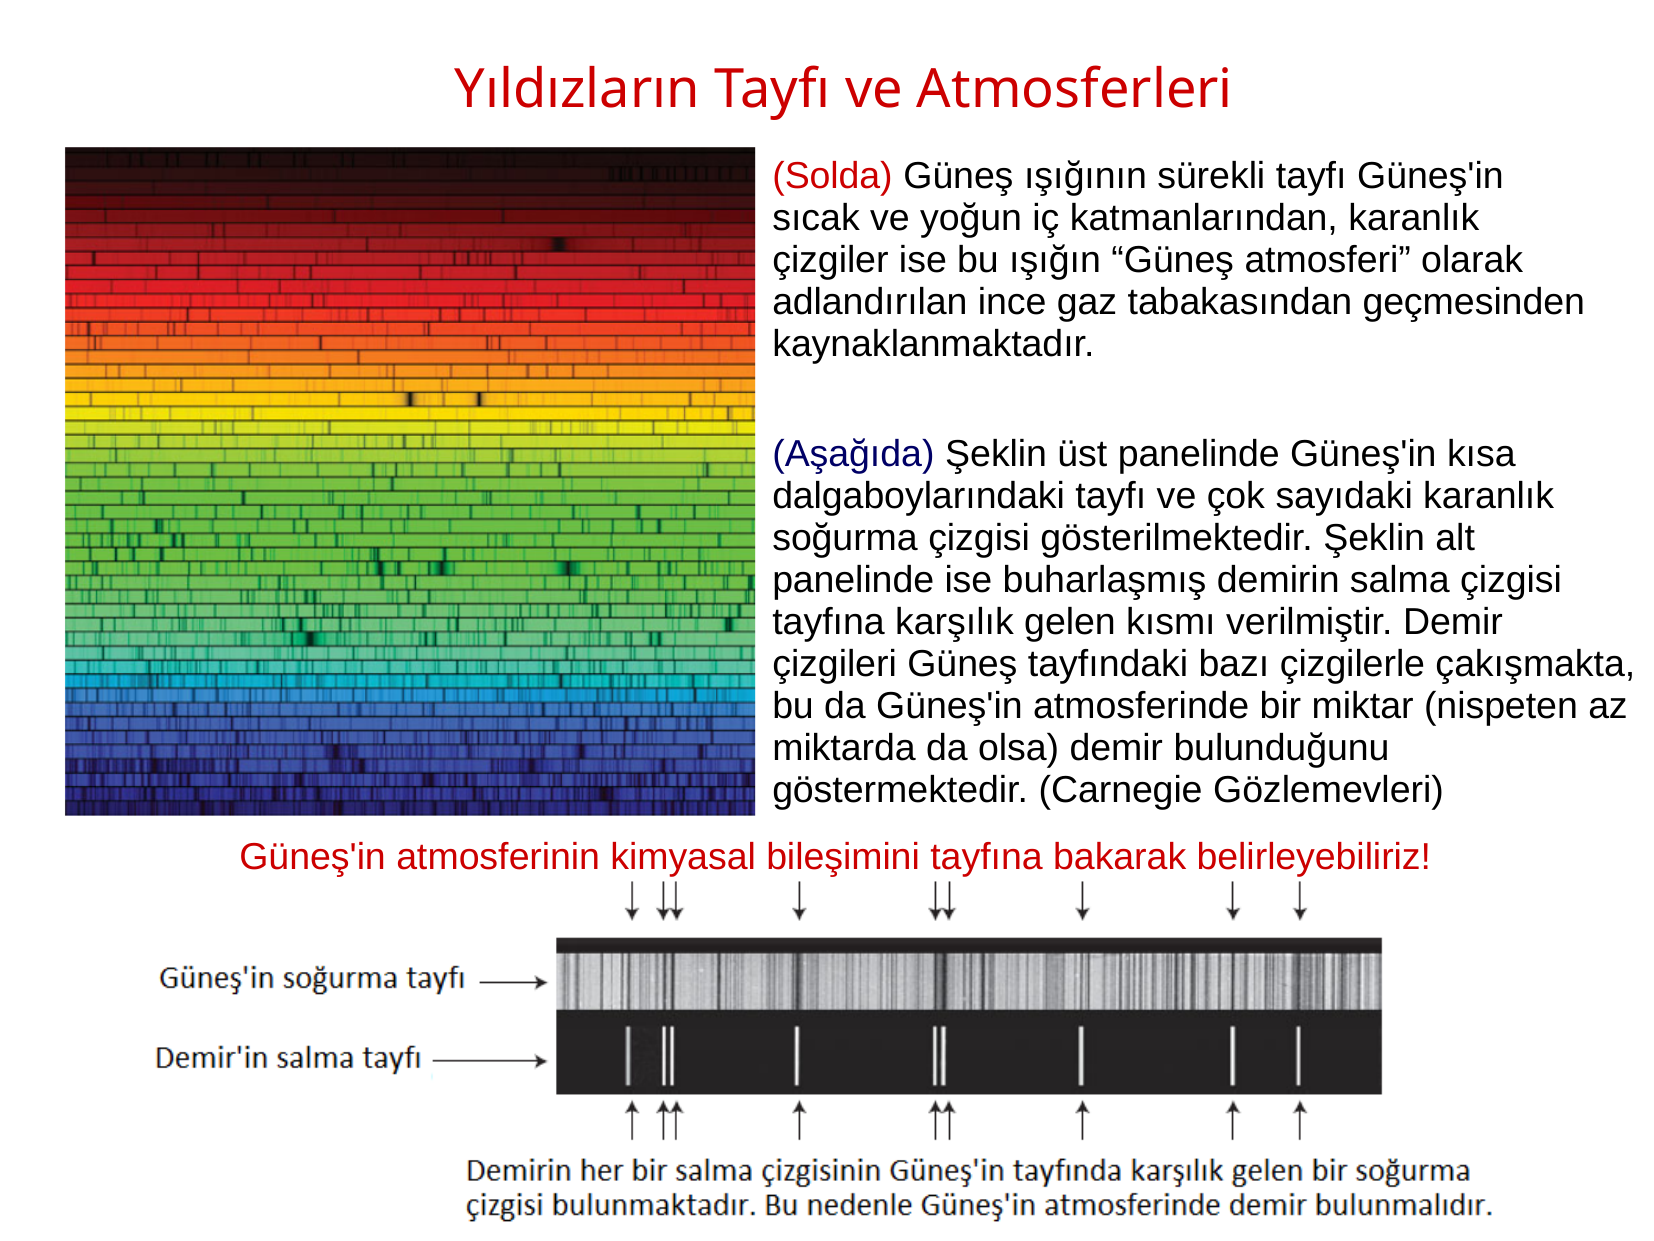

# Yıldızların Tayfı ve Atmosferleri
(Solda) Güneş ışığının sürekli tayfı Güneş'in sıcak ve yoğun iç katmanlarından, karanlık çizgiler ise bu ışığın “Güneş atmosferi” olarak adlandırılan ince gaz tabakasından geçmesinden kaynaklanmaktadır.
(Aşağıda) Şeklin üst panelinde Güneş'in kısa dalgaboylarındaki tayfı ve çok sayıdaki karanlık soğurma çizgisi gösterilmektedir. Şeklin alt panelinde ise buharlaşmış demirin salma çizgisi tayfına karşılık gelen kısmı verilmiştir. Demir çizgileri Güneş tayfındaki bazı çizgilerle çakışmakta, bu da Güneş'in atmosferinde bir miktar (nispeten az miktarda da olsa) demir bulunduğunu göstermektedir. (Carnegie Gözlemevleri)
Güneş'in atmosferinin kimyasal bileşimini tayfına bakarak belirleyebiliriz!